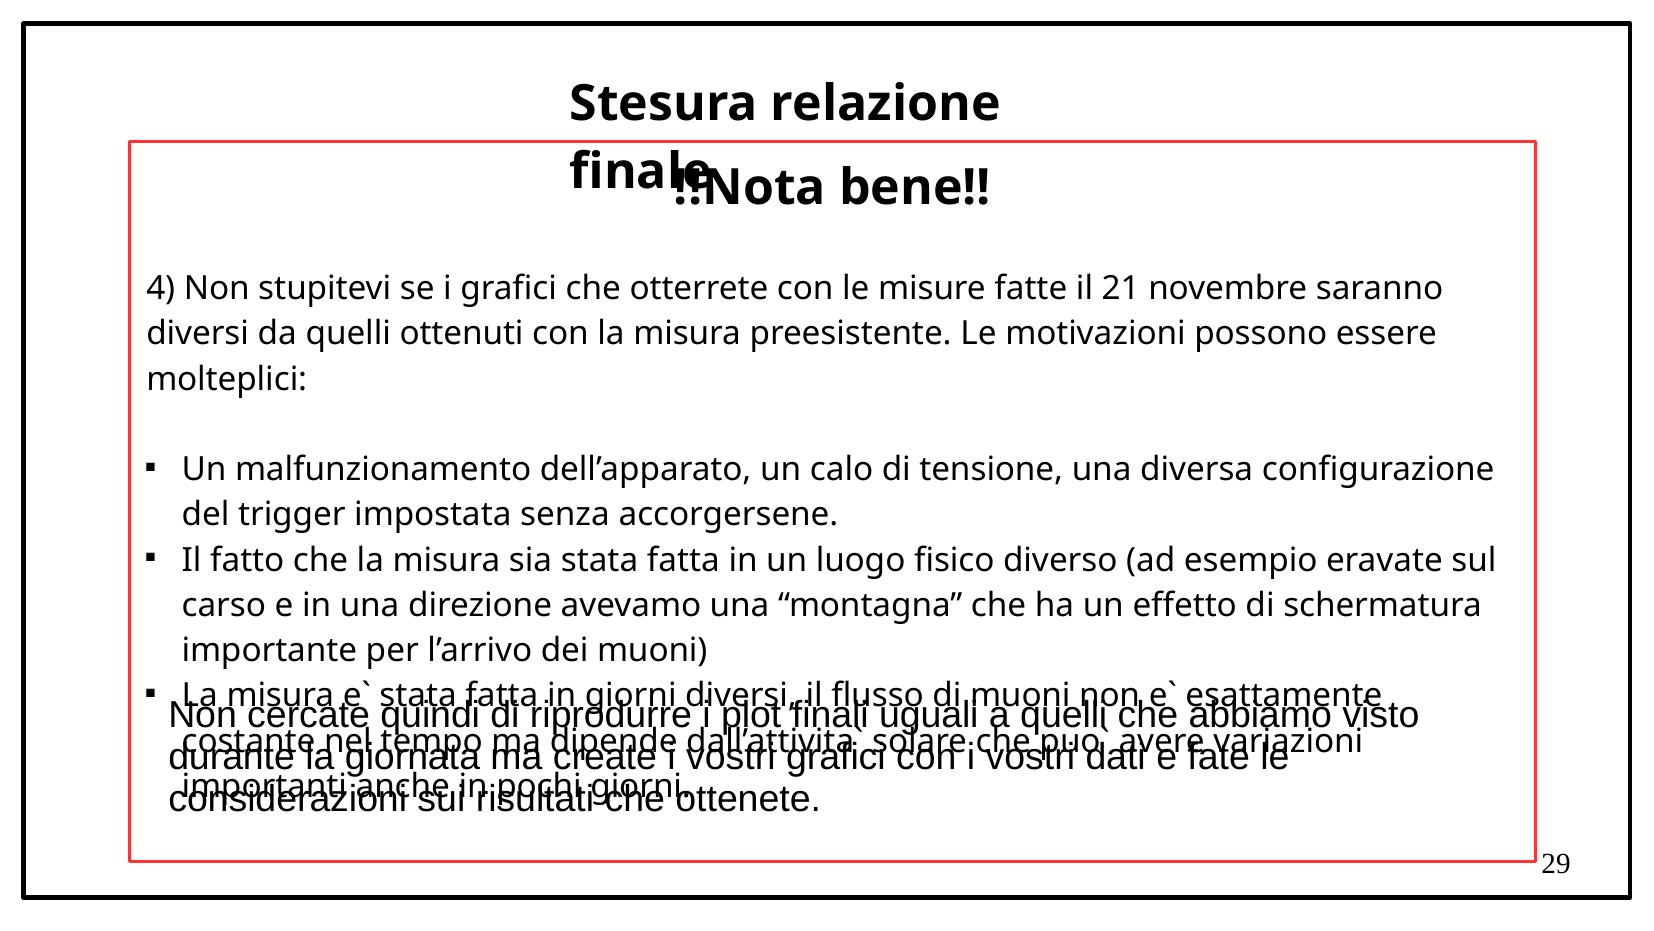

Stesura relazione finale
!!Nota bene!!
4) Non stupitevi se i grafici che otterrete con le misure fatte il 21 novembre saranno diversi da quelli ottenuti con la misura preesistente. Le motivazioni possono essere molteplici:
Un malfunzionamento dell’apparato, un calo di tensione, una diversa configurazione del trigger impostata senza accorgersene.
Il fatto che la misura sia stata fatta in un luogo fisico diverso (ad esempio eravate sul carso e in una direzione avevamo una “montagna” che ha un effetto di schermatura importante per l’arrivo dei muoni)
La misura e` stata fatta in giorni diversi, il flusso di muoni non e` esattamente costante nel tempo ma dipende dall’attivita` solare che puo` avere variazioni importanti anche in pochi giorni.
Non cercate quindi di riprodurre i plot finali uguali a quelli che abbiamo visto durante la giornata ma create i vostri grafici con i vostri dati e fate le considerazioni sui risultati che ottenete.
29